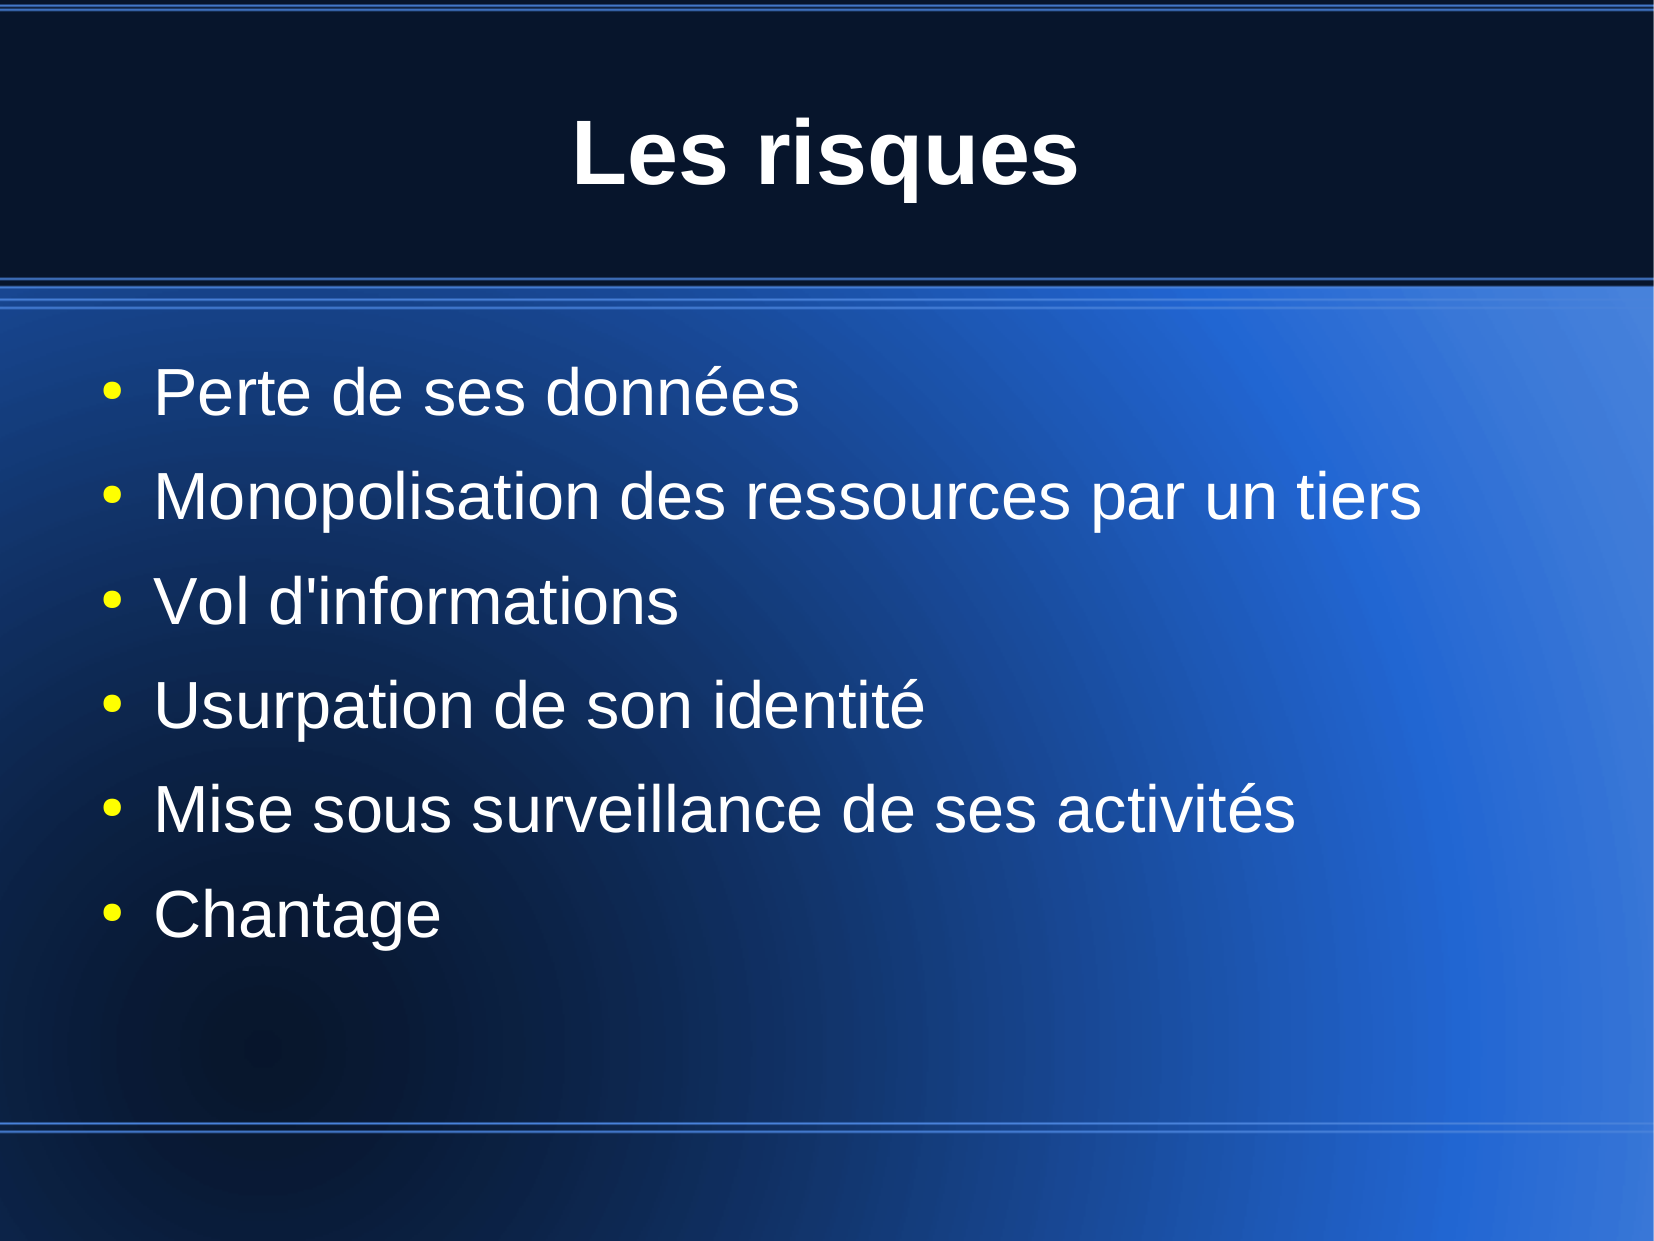

# Les risques
Perte de ses données
Monopolisation des ressources par un tiers
Vol d'informations
Usurpation de son identité
Mise sous surveillance de ses activités
Chantage